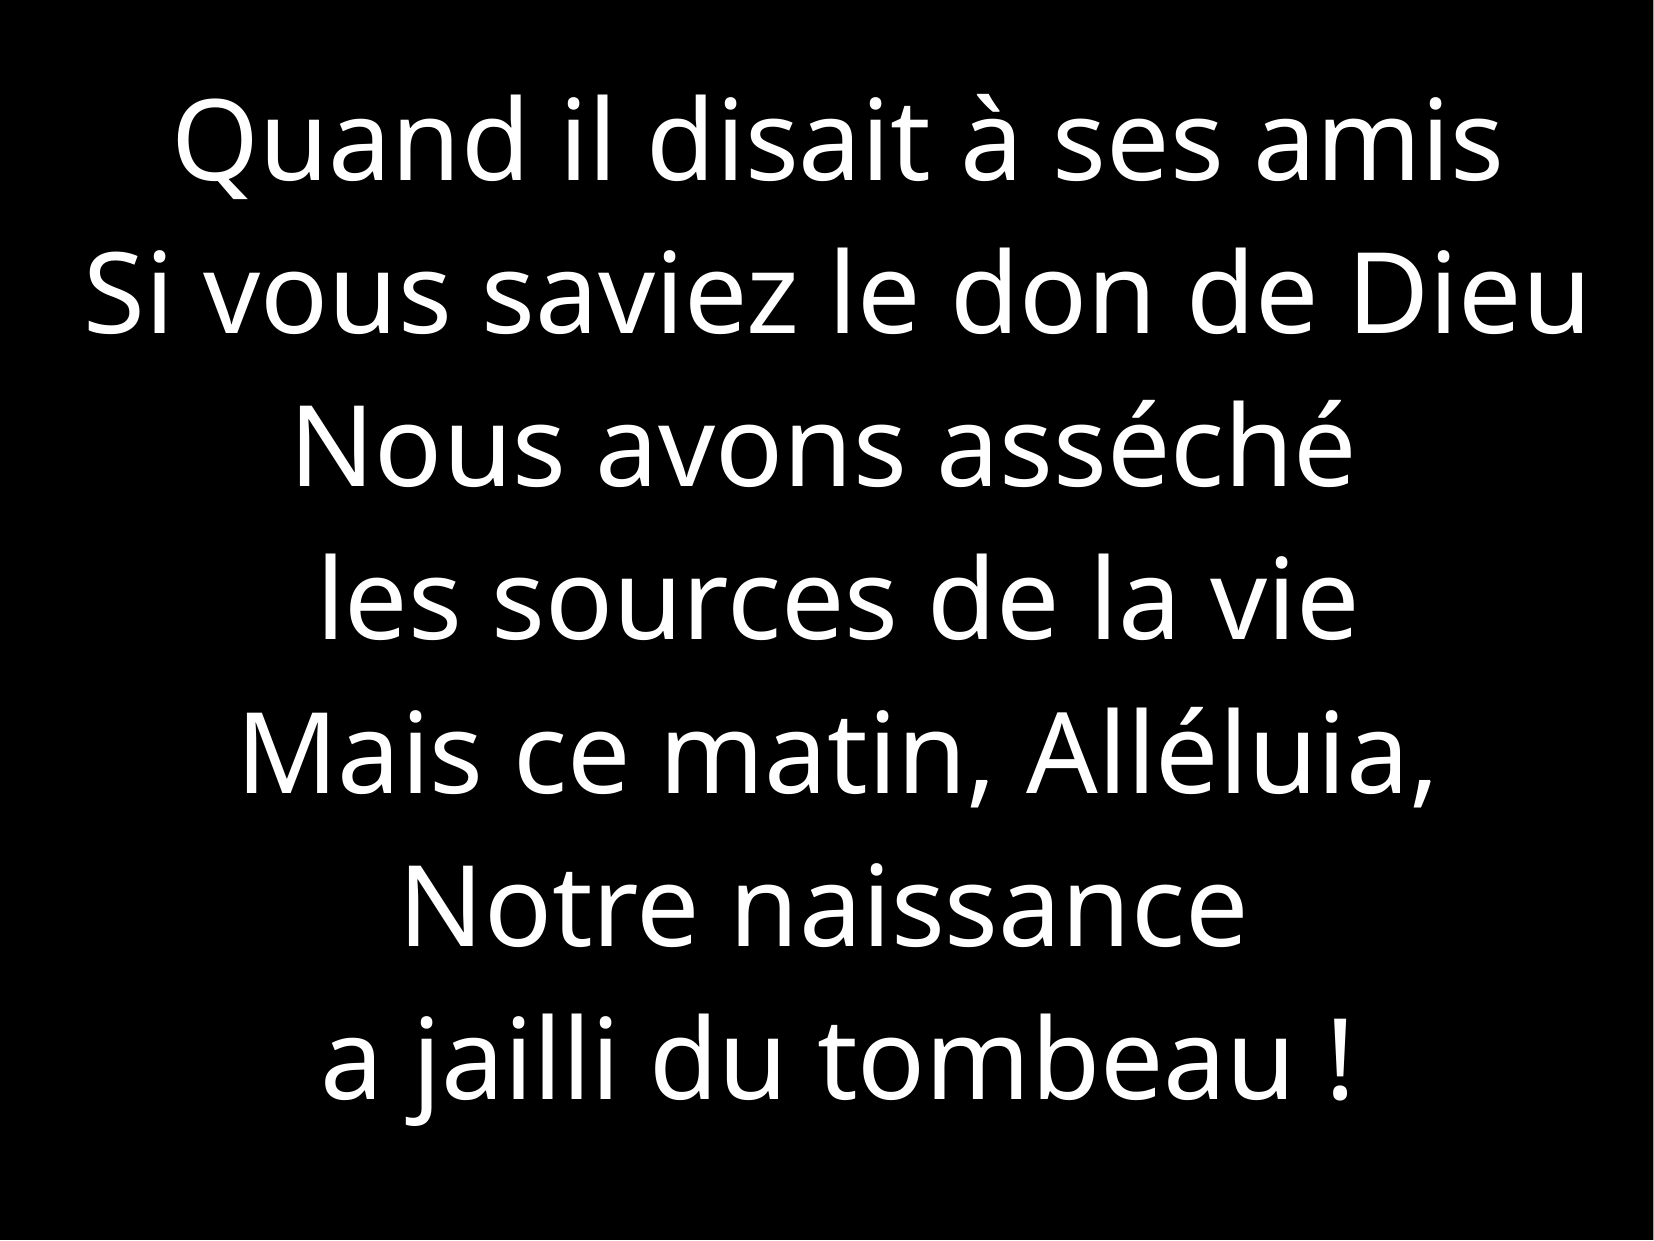

# Quand il disait à ses amis
Si vous saviez le don de Dieu
Nous avons asséché
les sources de la vie
Mais ce matin, Alléluia, Notre naissance
a jailli du tombeau !